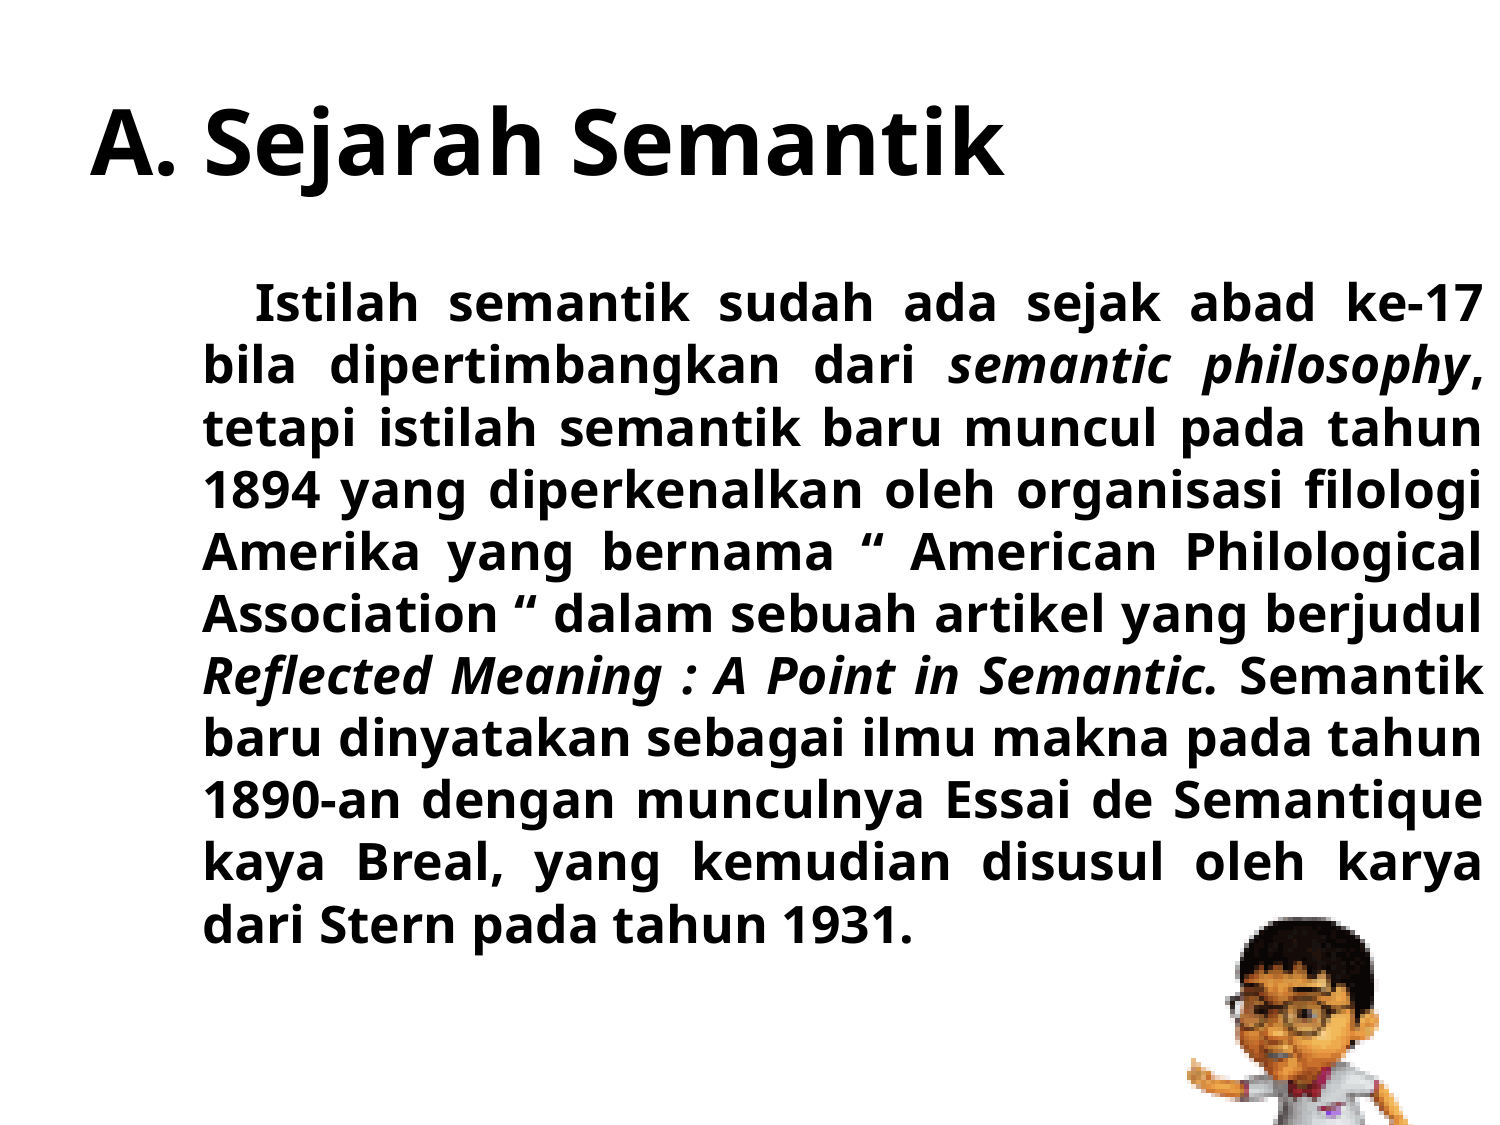

# A. Sejarah Semantik
		Istilah semantik sudah ada sejak abad ke-17 bila dipertimbangkan dari semantic philosophy, tetapi istilah semantik baru muncul pada tahun 1894 yang diperkenalkan oleh organisasi filologi Amerika yang bernama “ American Philological Association “ dalam sebuah artikel yang berjudul Reflected Meaning : A Point in Semantic. Semantik baru dinyatakan sebagai ilmu makna pada tahun 1890-an dengan munculnya Essai de Semantique kaya Breal, yang kemudian disusul oleh karya dari Stern pada tahun 1931.